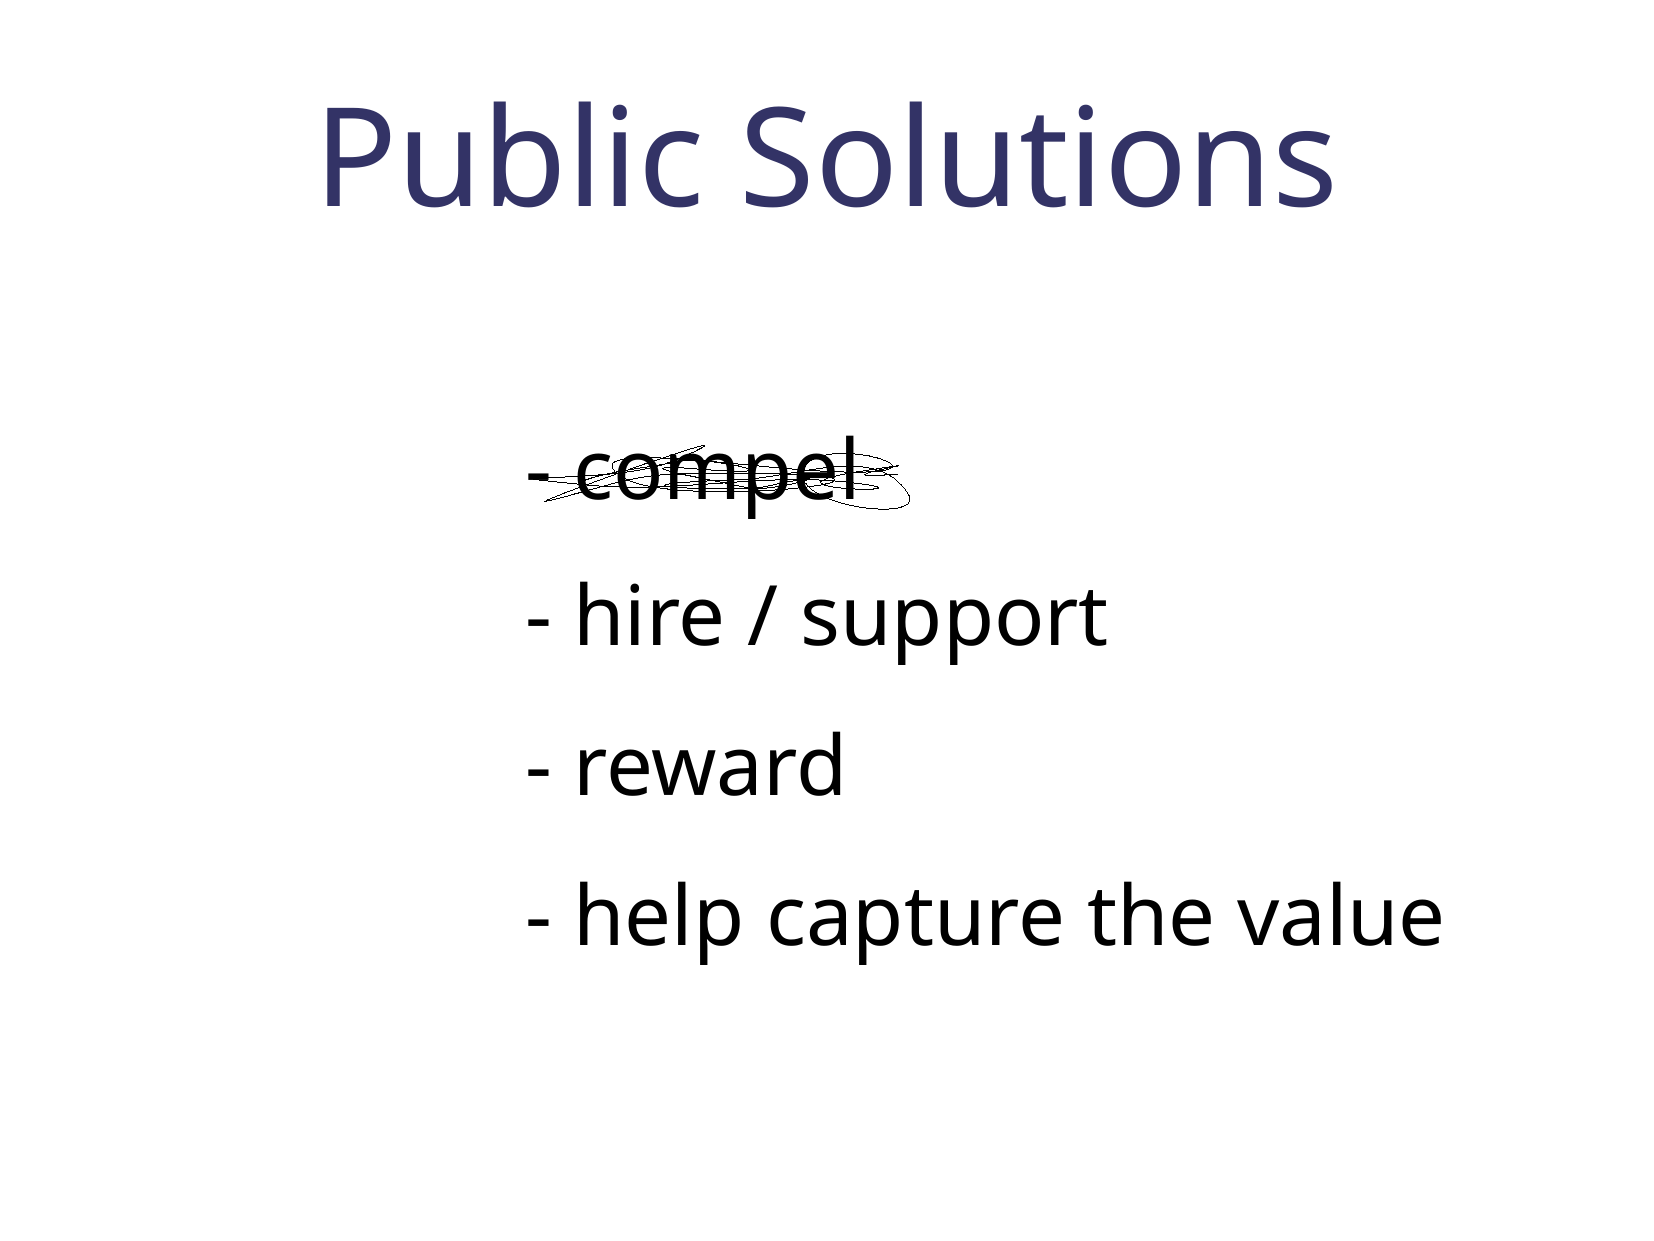

# Public Solutions
- compel
- hire / support
- reward
- help capture the value